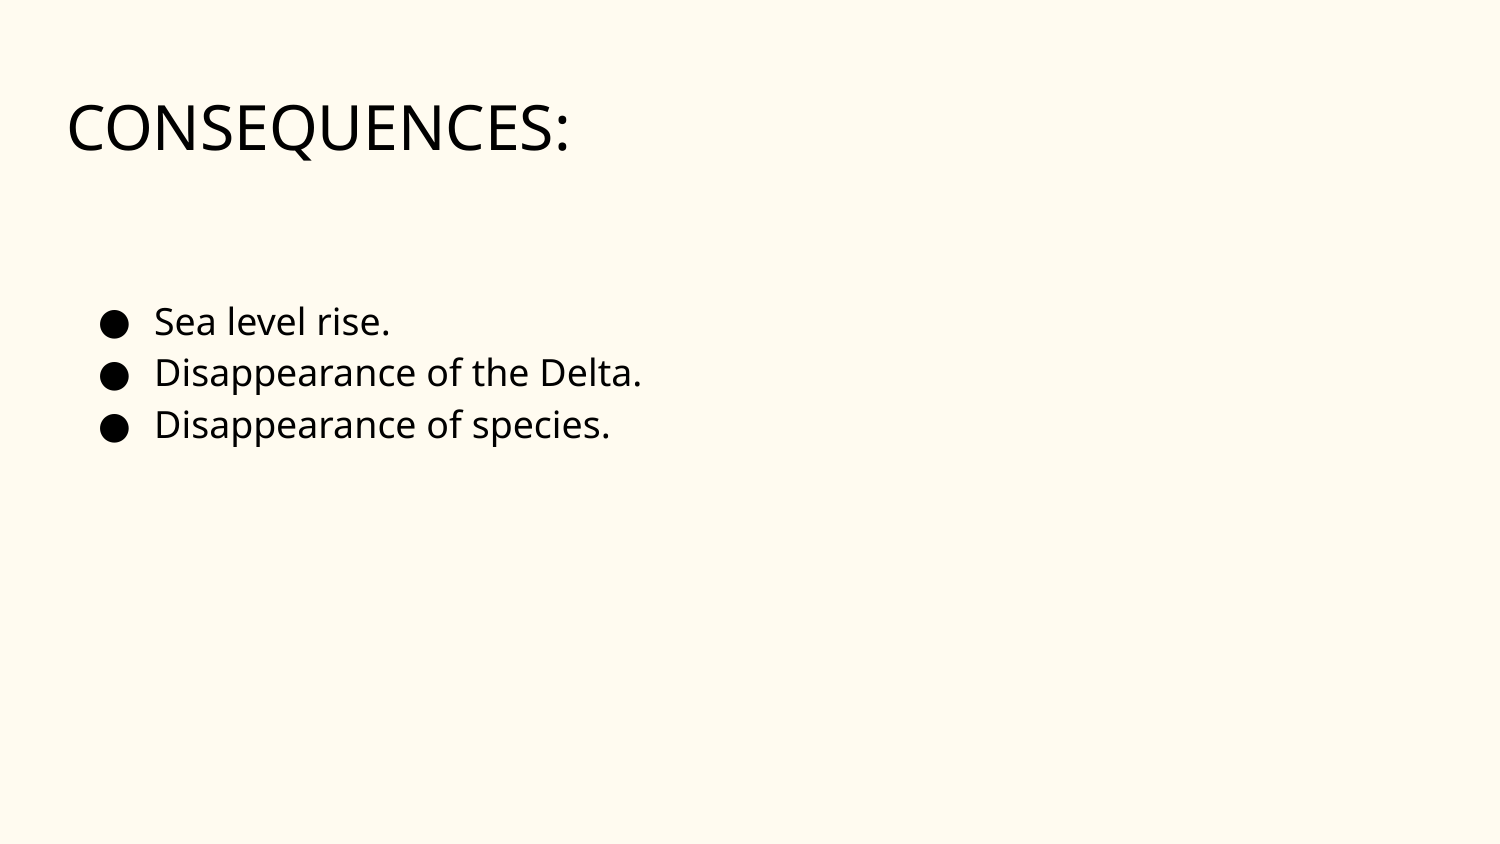

CONSEQUENCES:
# Sea level rise.
Disappearance of the Delta.
Disappearance of species.